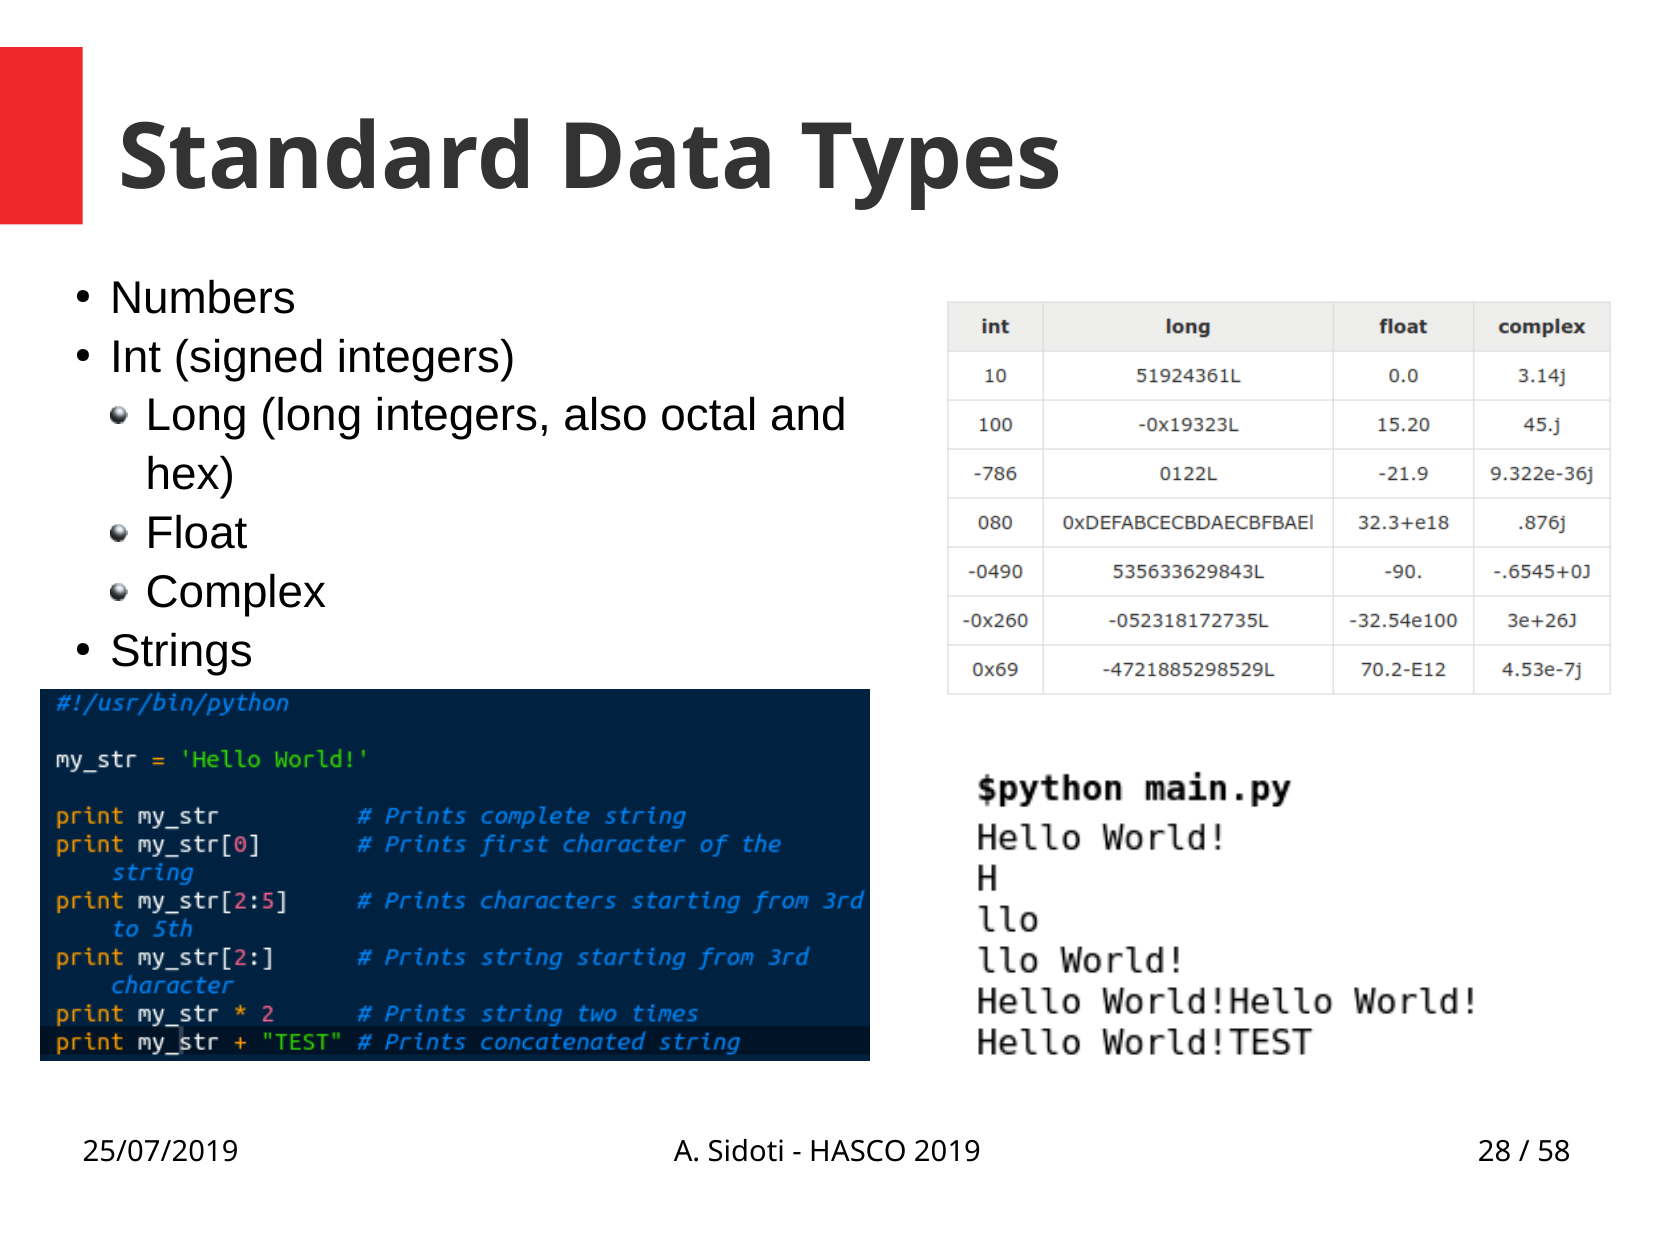

# Standard Data Types
Numbers
Int (signed integers)
Long (long integers, also octal and hex)
Float
Complex
Strings
List
Tuple
Dictionary
25/07/2019
A. Sidoti - HASCO 2019
28